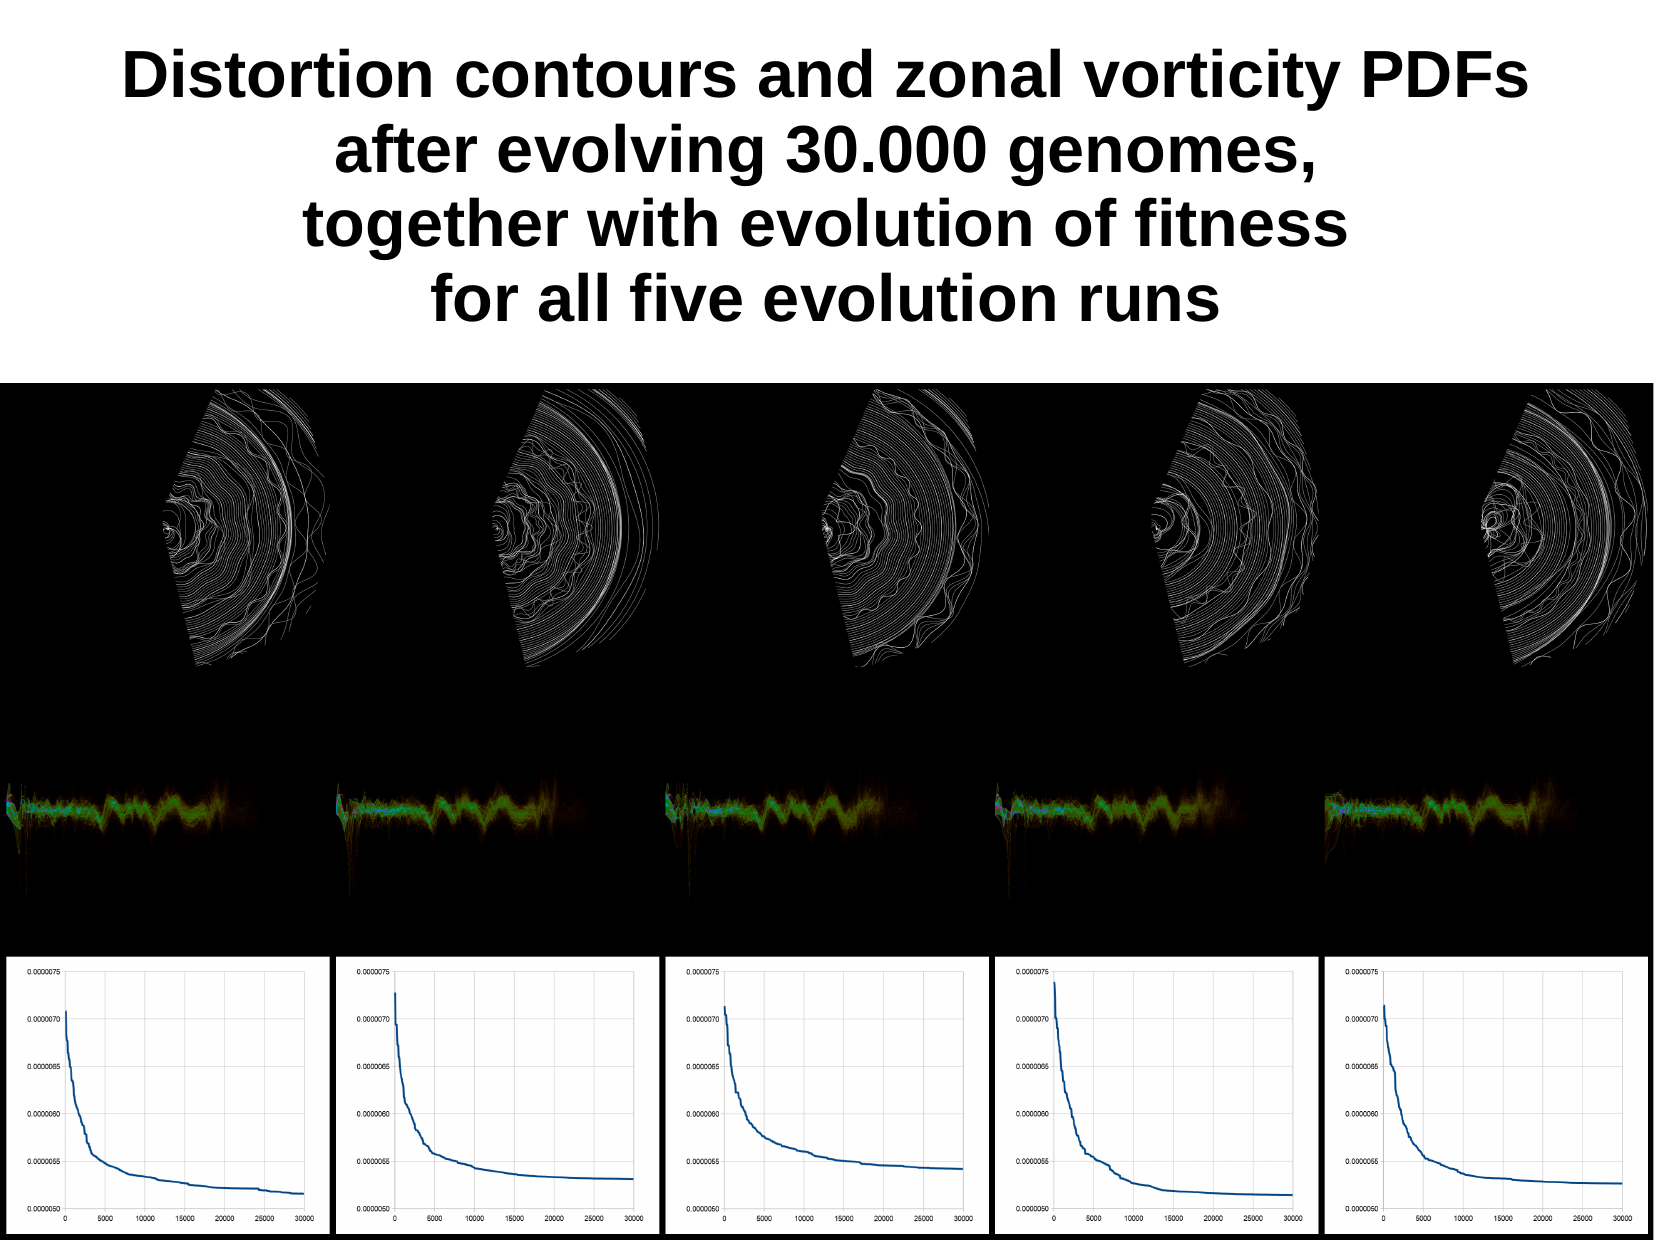

Distortion contours and zonal vorticity PDFs
after evolving 30.000 genomes,
together with evolution of fitness
for all five evolution runs